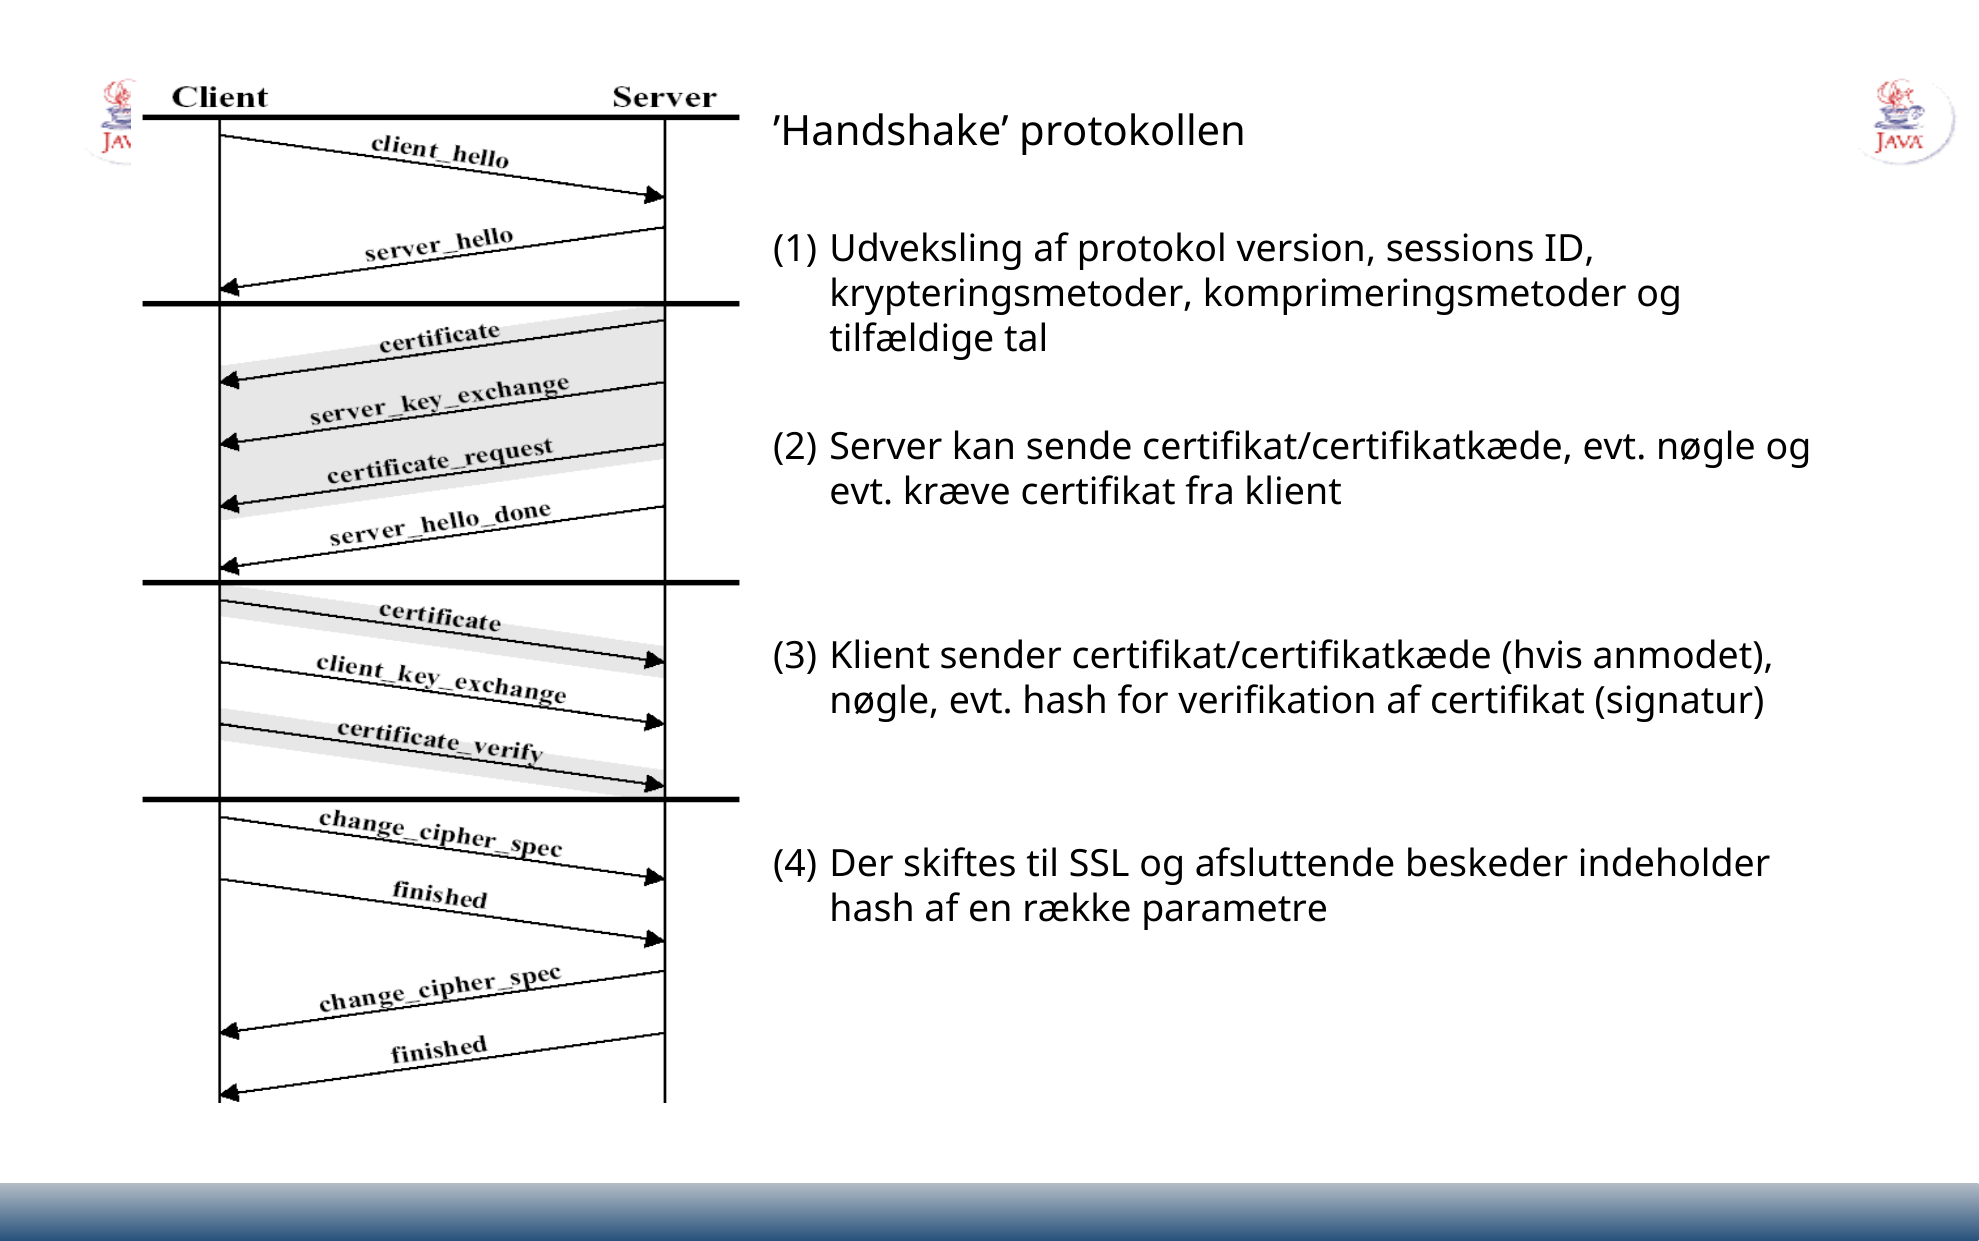

#
’Handshake’ protokollen
(1)	Udveksling af protokol version, sessions ID, krypteringsmetoder, komprimeringsmetoder og tilfældige tal
(2)	Server kan sende certifikat/certifikatkæde, evt. nøgle og evt. kræve certifikat fra klient
(3)	Klient sender certifikat/certifikatkæde (hvis anmodet), nøgle, evt. hash for verifikation af certifikat (signatur)
(4)	Der skiftes til SSL og afsluttende beskeder indeholder hash af en række parametre